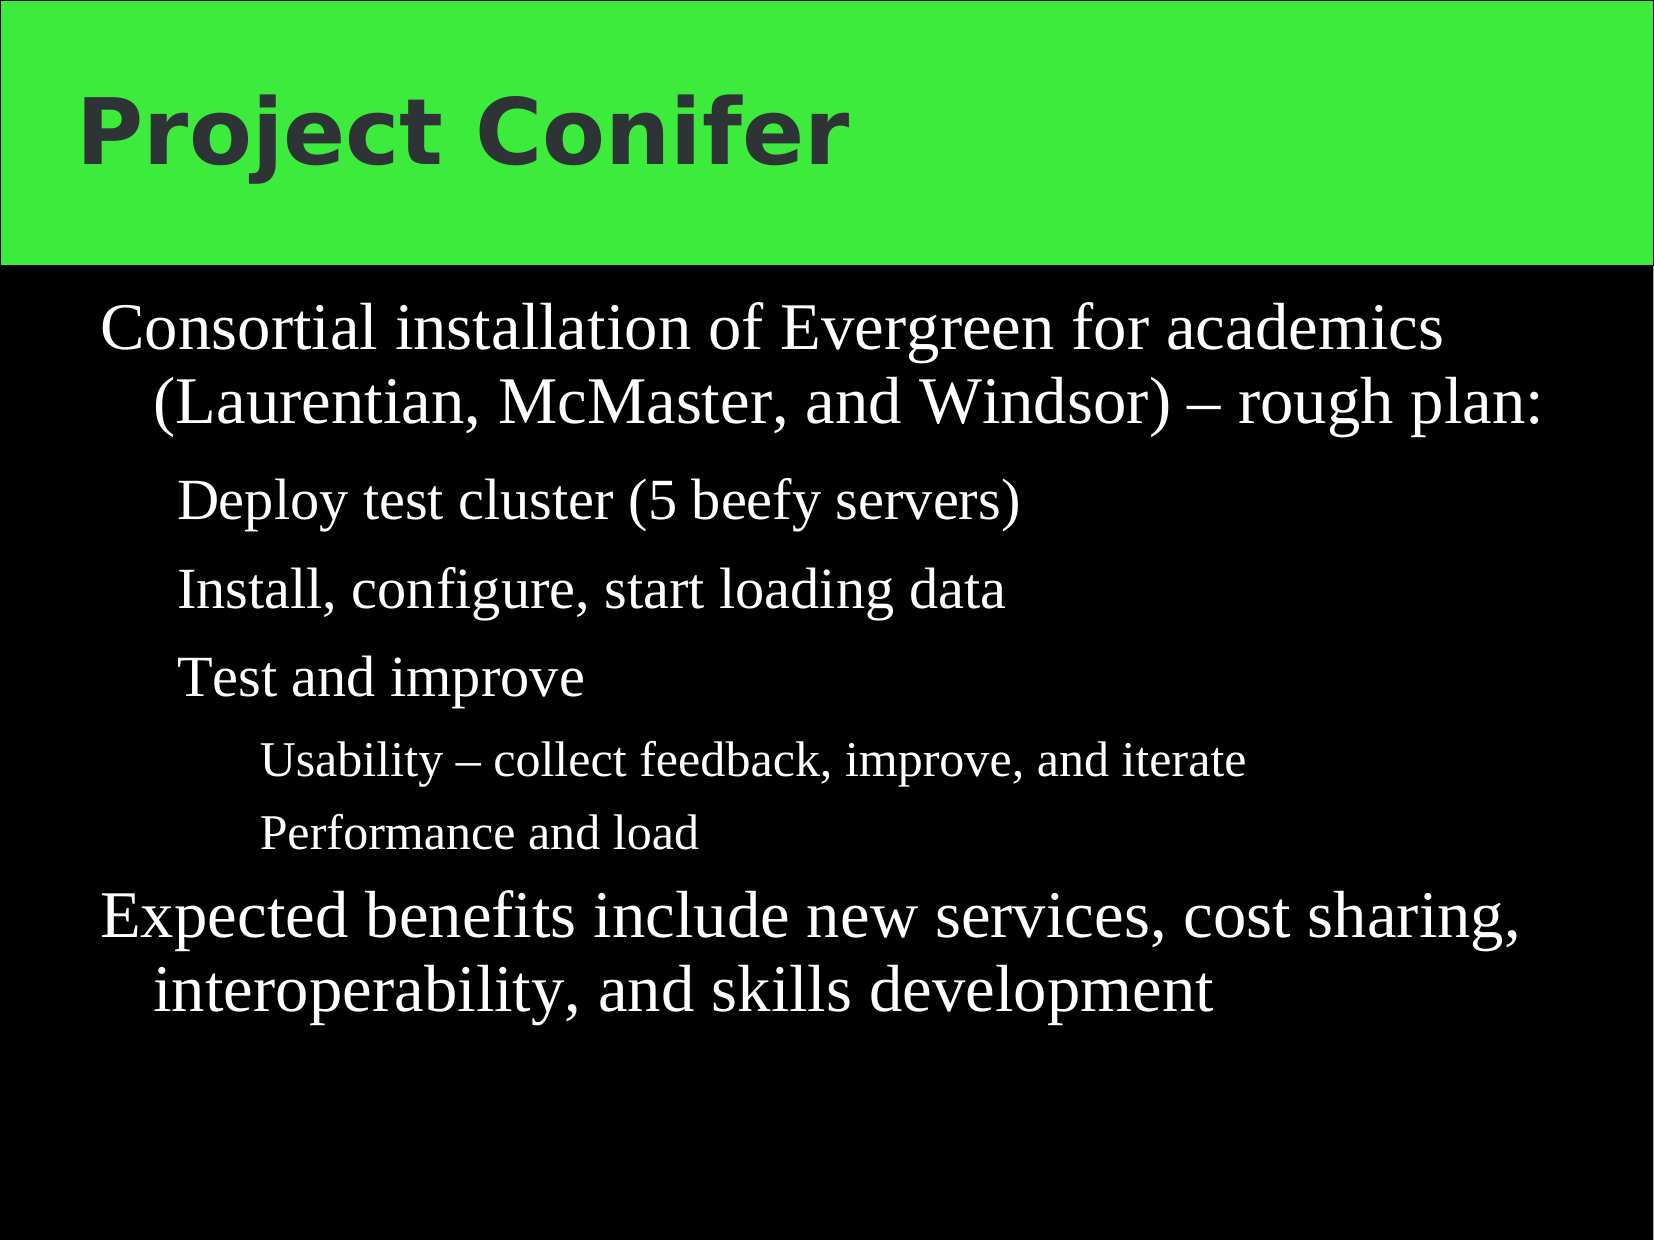

# Project Conifer
Consortial installation of Evergreen for academics (Laurentian, McMaster, and Windsor) – rough plan:
Deploy test cluster (5 beefy servers)
Install, configure, start loading data
Test and improve
Usability – collect feedback, improve, and iterate
Performance and load
Expected benefits include new services, cost sharing, interoperability, and skills development